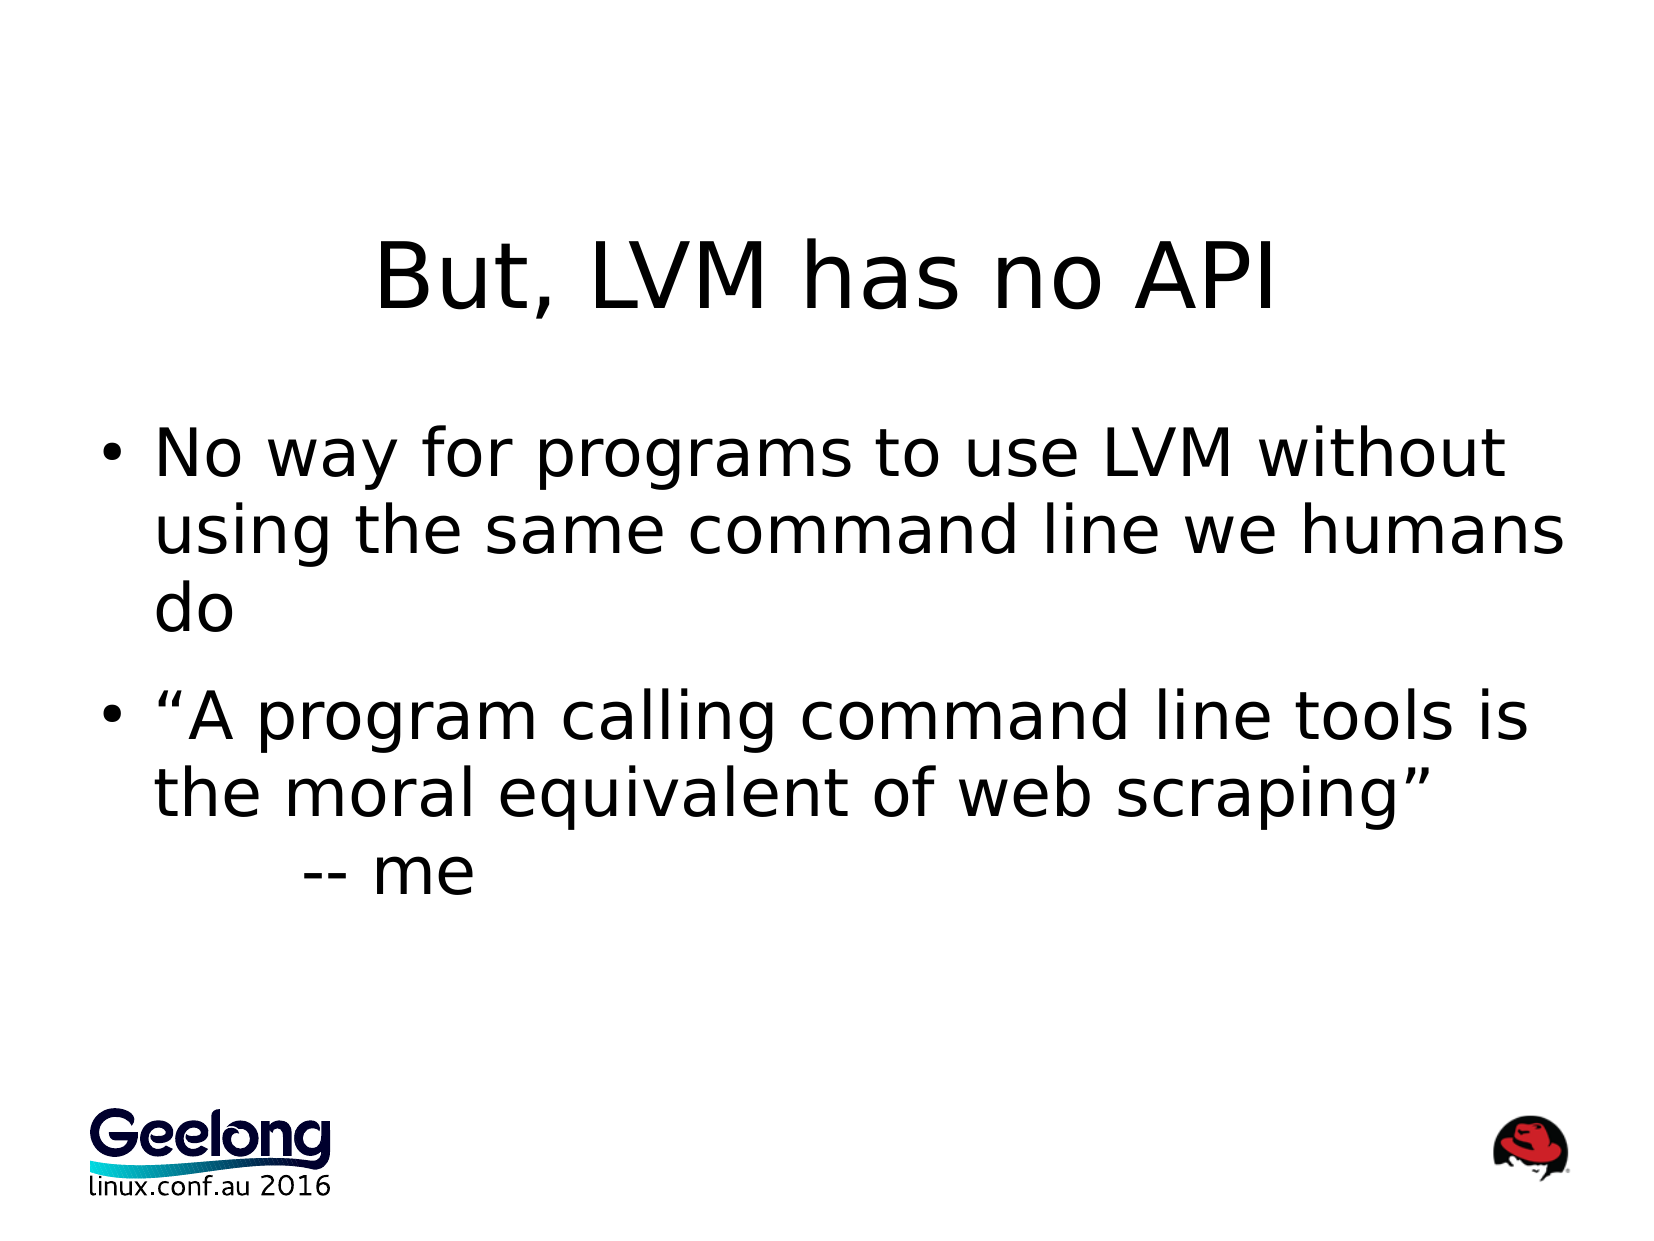

# But, LVM has no API
No way for programs to use LVM without using the same command line we humans do
“A program calling command line tools is the moral equivalent of web scraping”
 -- me